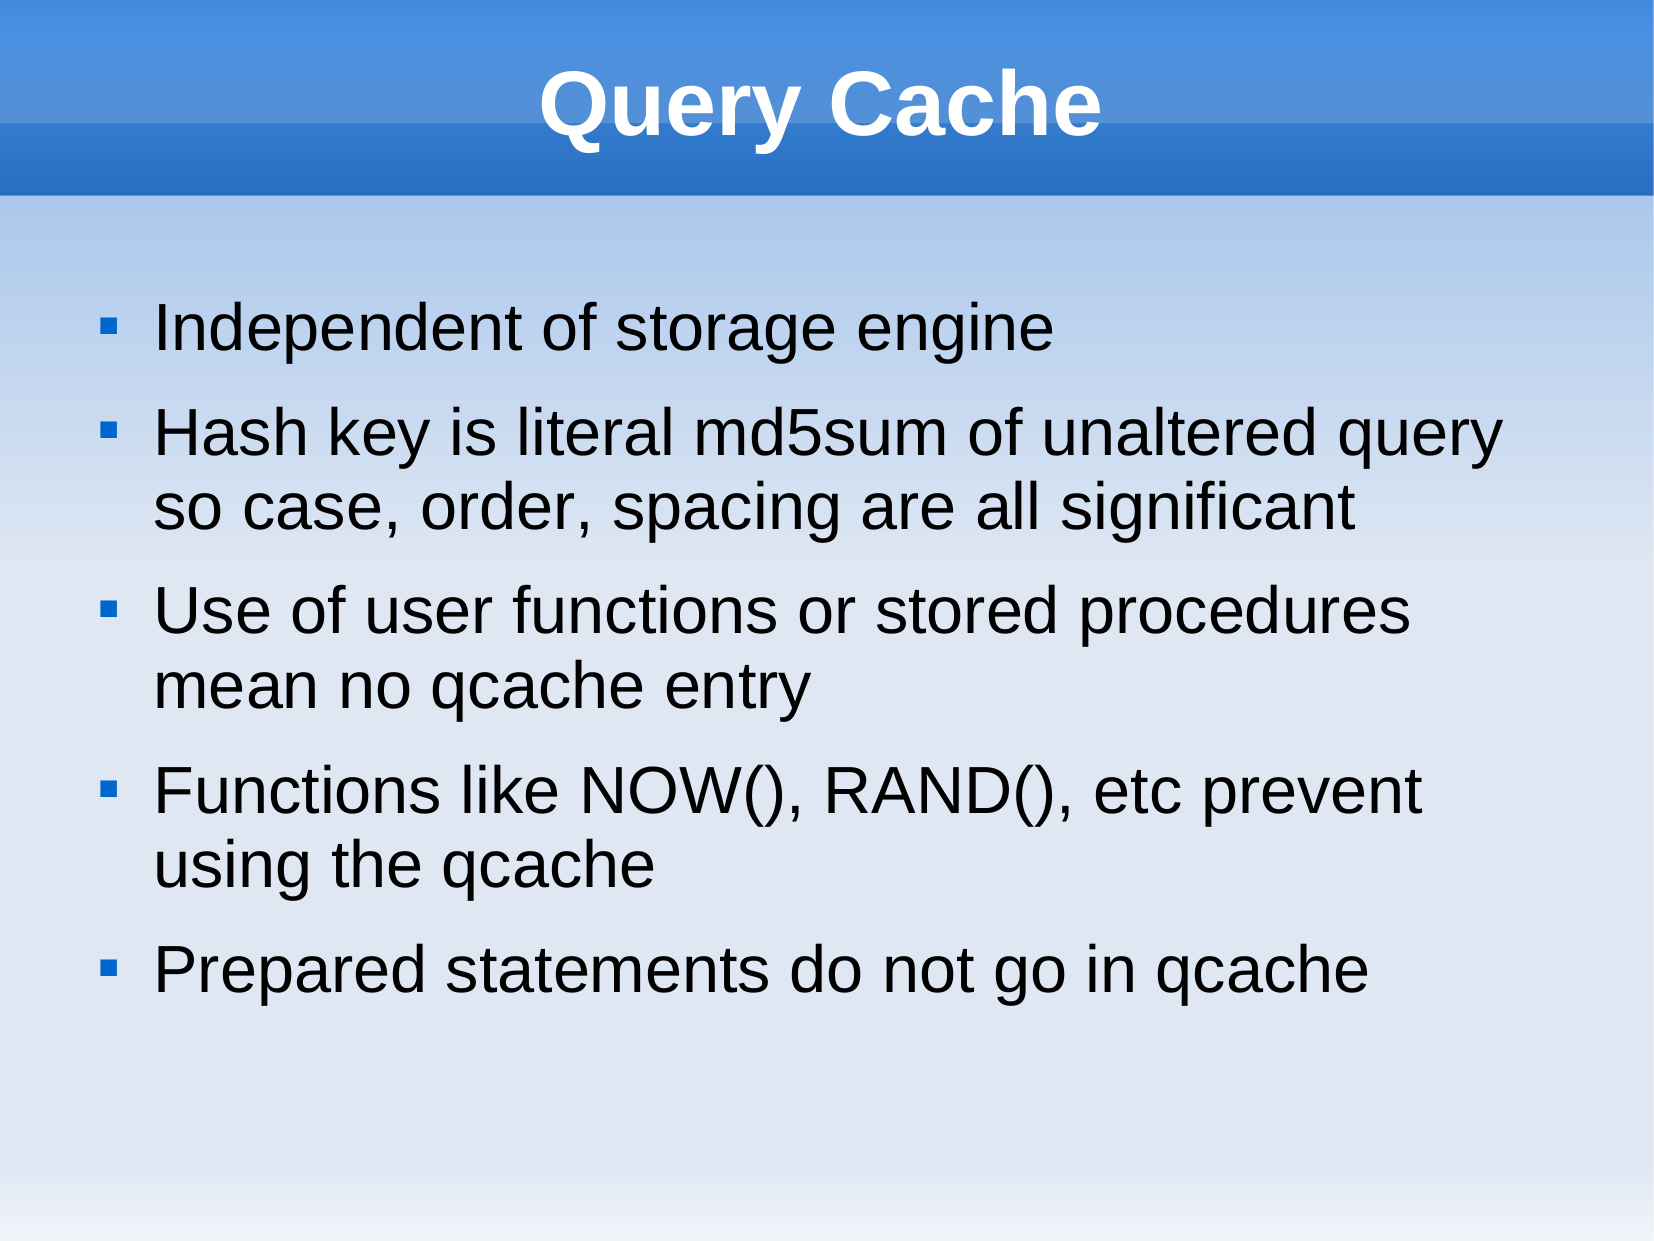

# Query Cache
Independent of storage engine
Hash key is literal md5sum of unaltered query so case, order, spacing are all significant
Use of user functions or stored procedures mean no qcache entry
Functions like NOW(), RAND(), etc prevent using the qcache
Prepared statements do not go in qcache